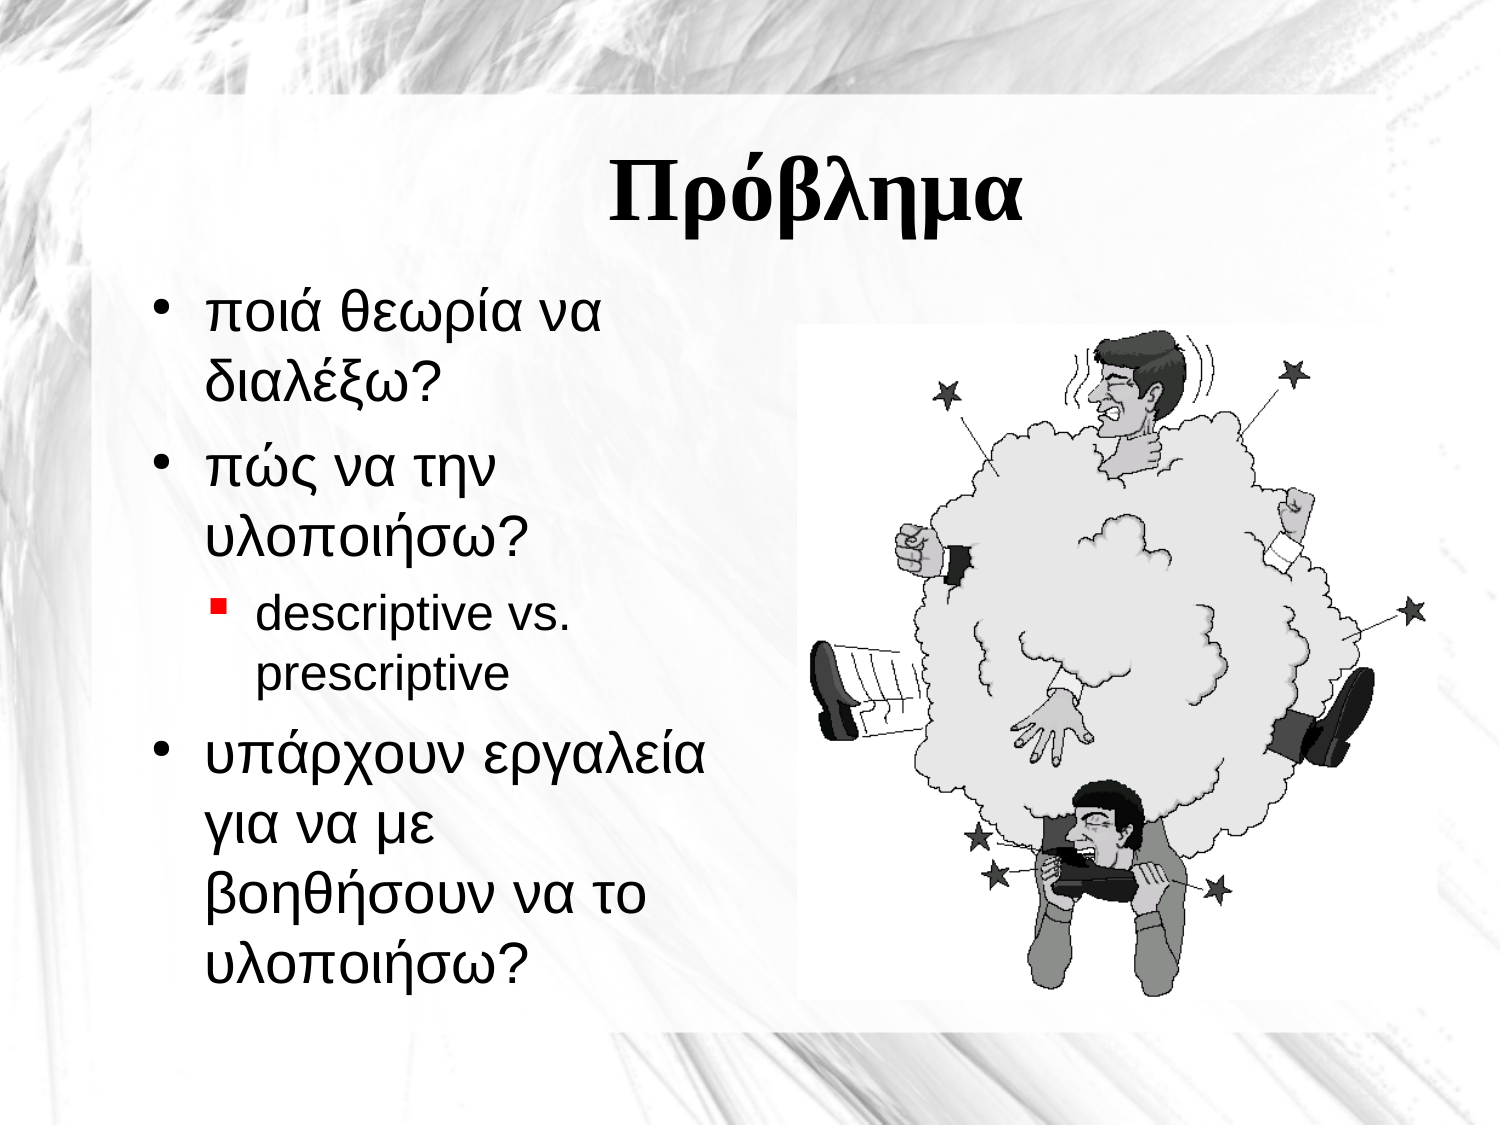

# Πρόβλημα
ποιά θεωρία να διαλέξω?
πώς να την υλοποιήσω?
descriptive vs. prescriptive
υπάρχουν εργαλεία για να με βοηθήσουν να το υλοποιήσω?